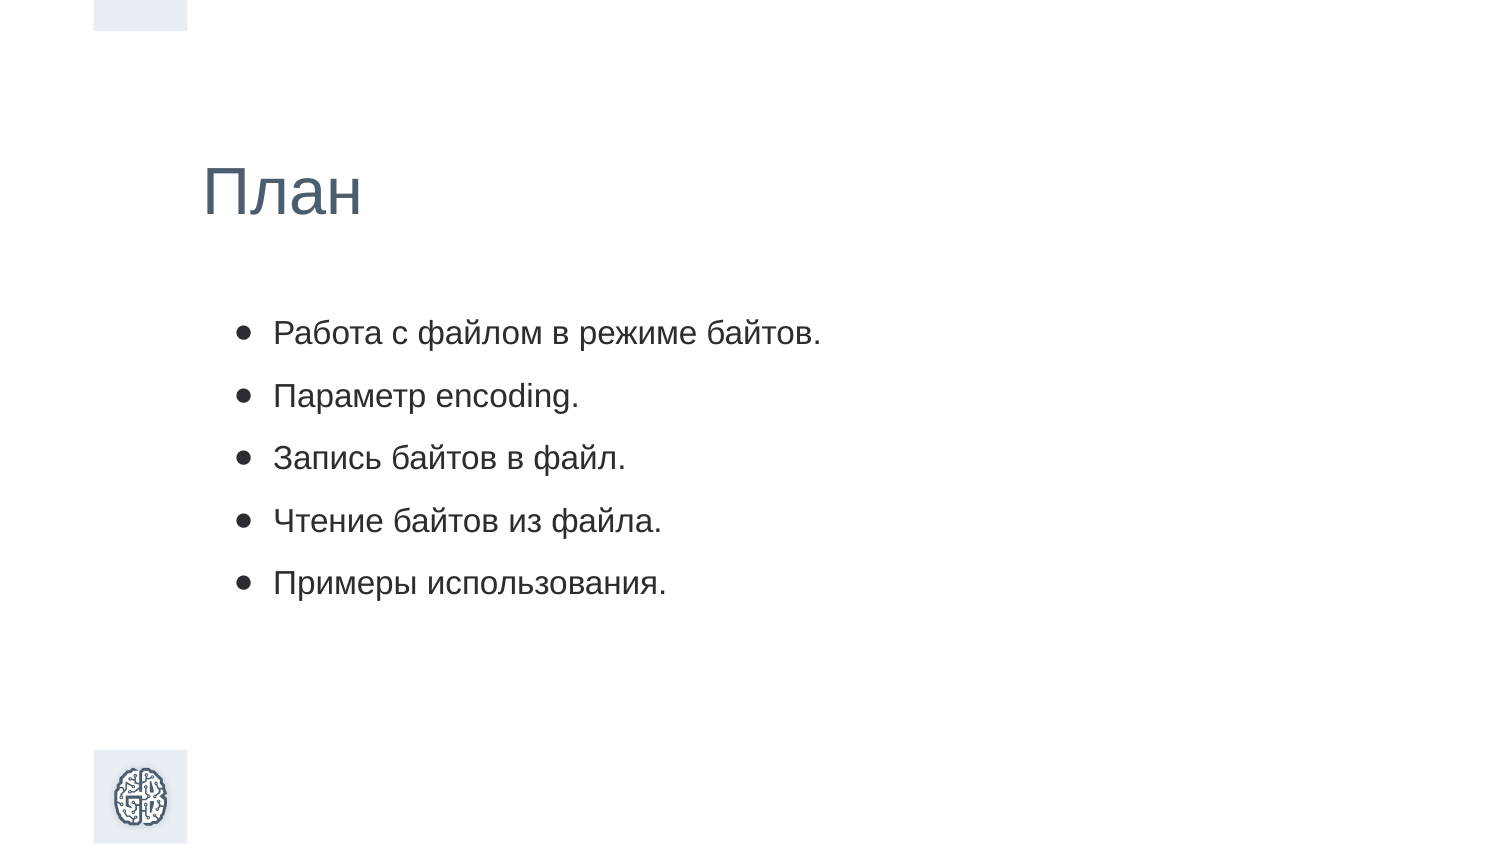

План
Работа с файлом в режиме байтов.
Параметр encoding.
Запись байтов в файл.
Чтение байтов из файла.
Примеры использования.